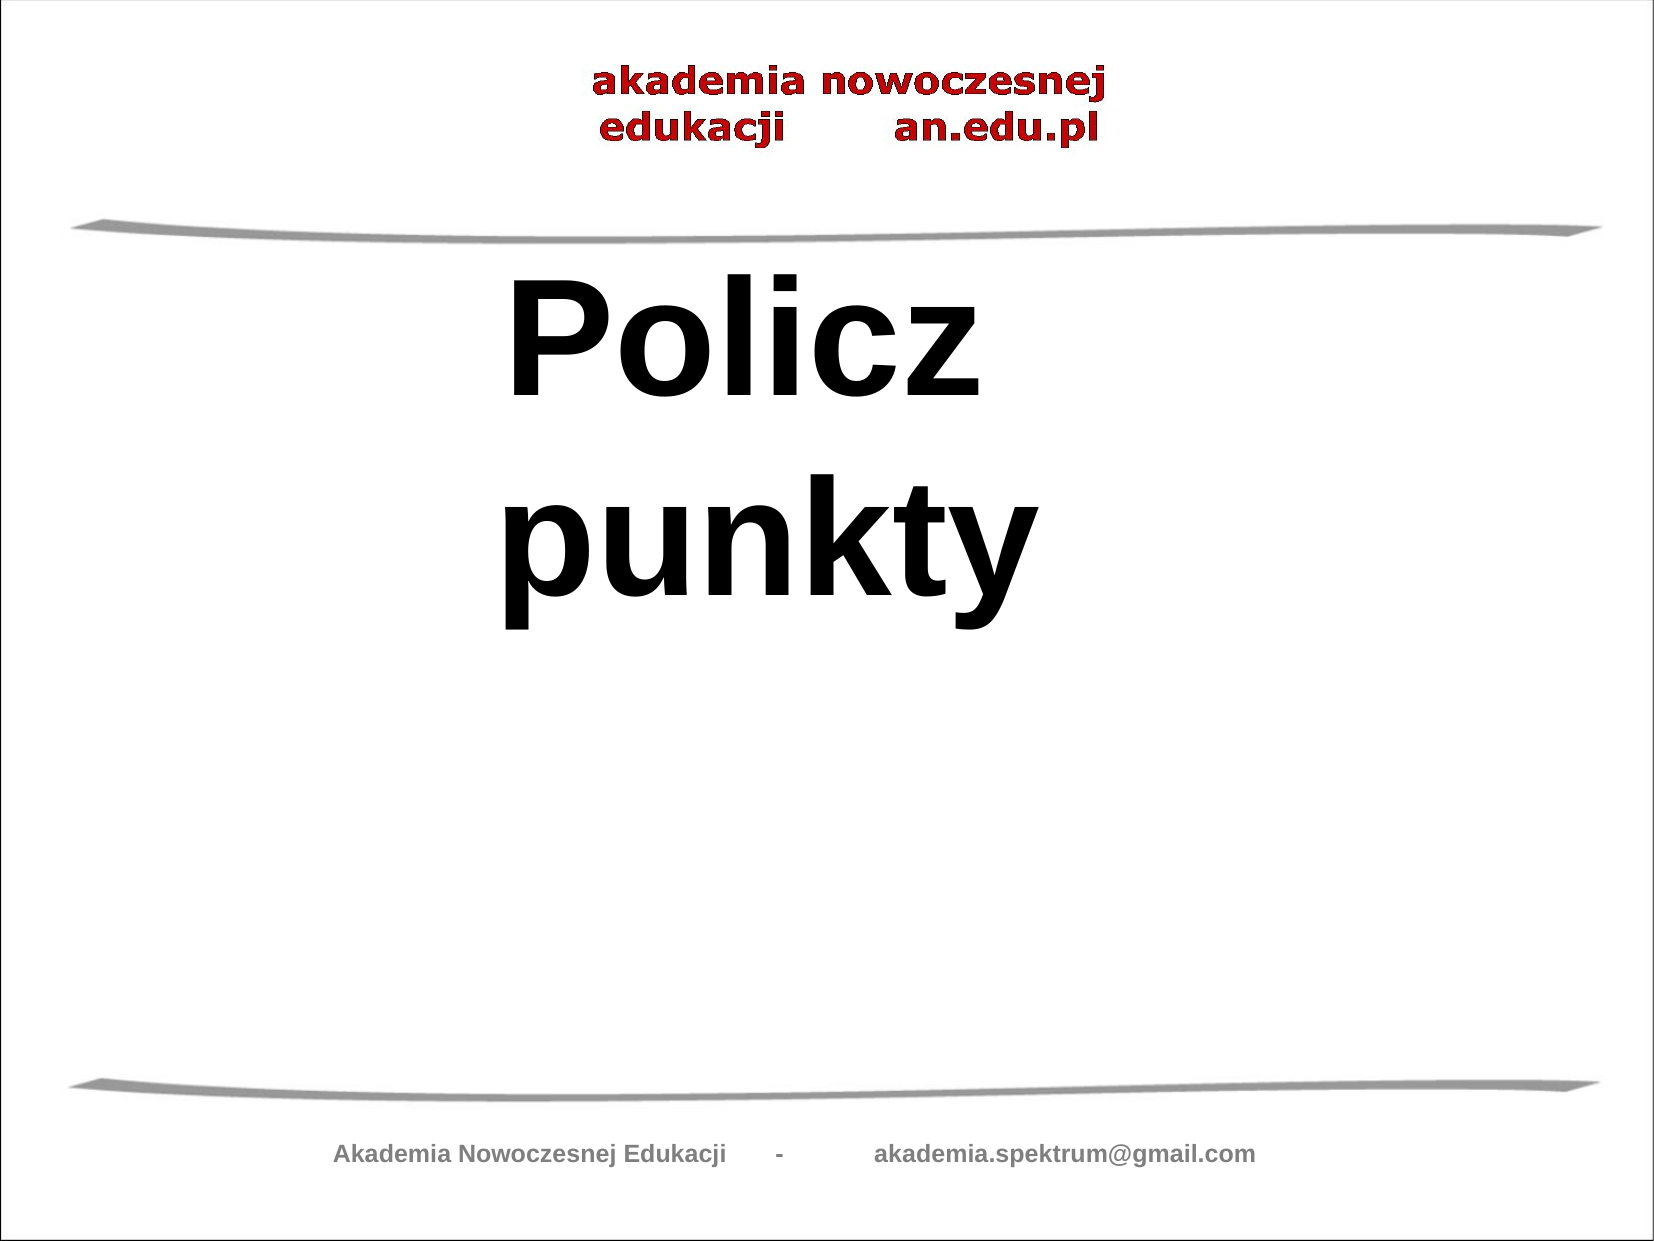

Policz
punkty
 Akademia Nowoczesnej Edukacji - akademia.spektrum@gmail.com